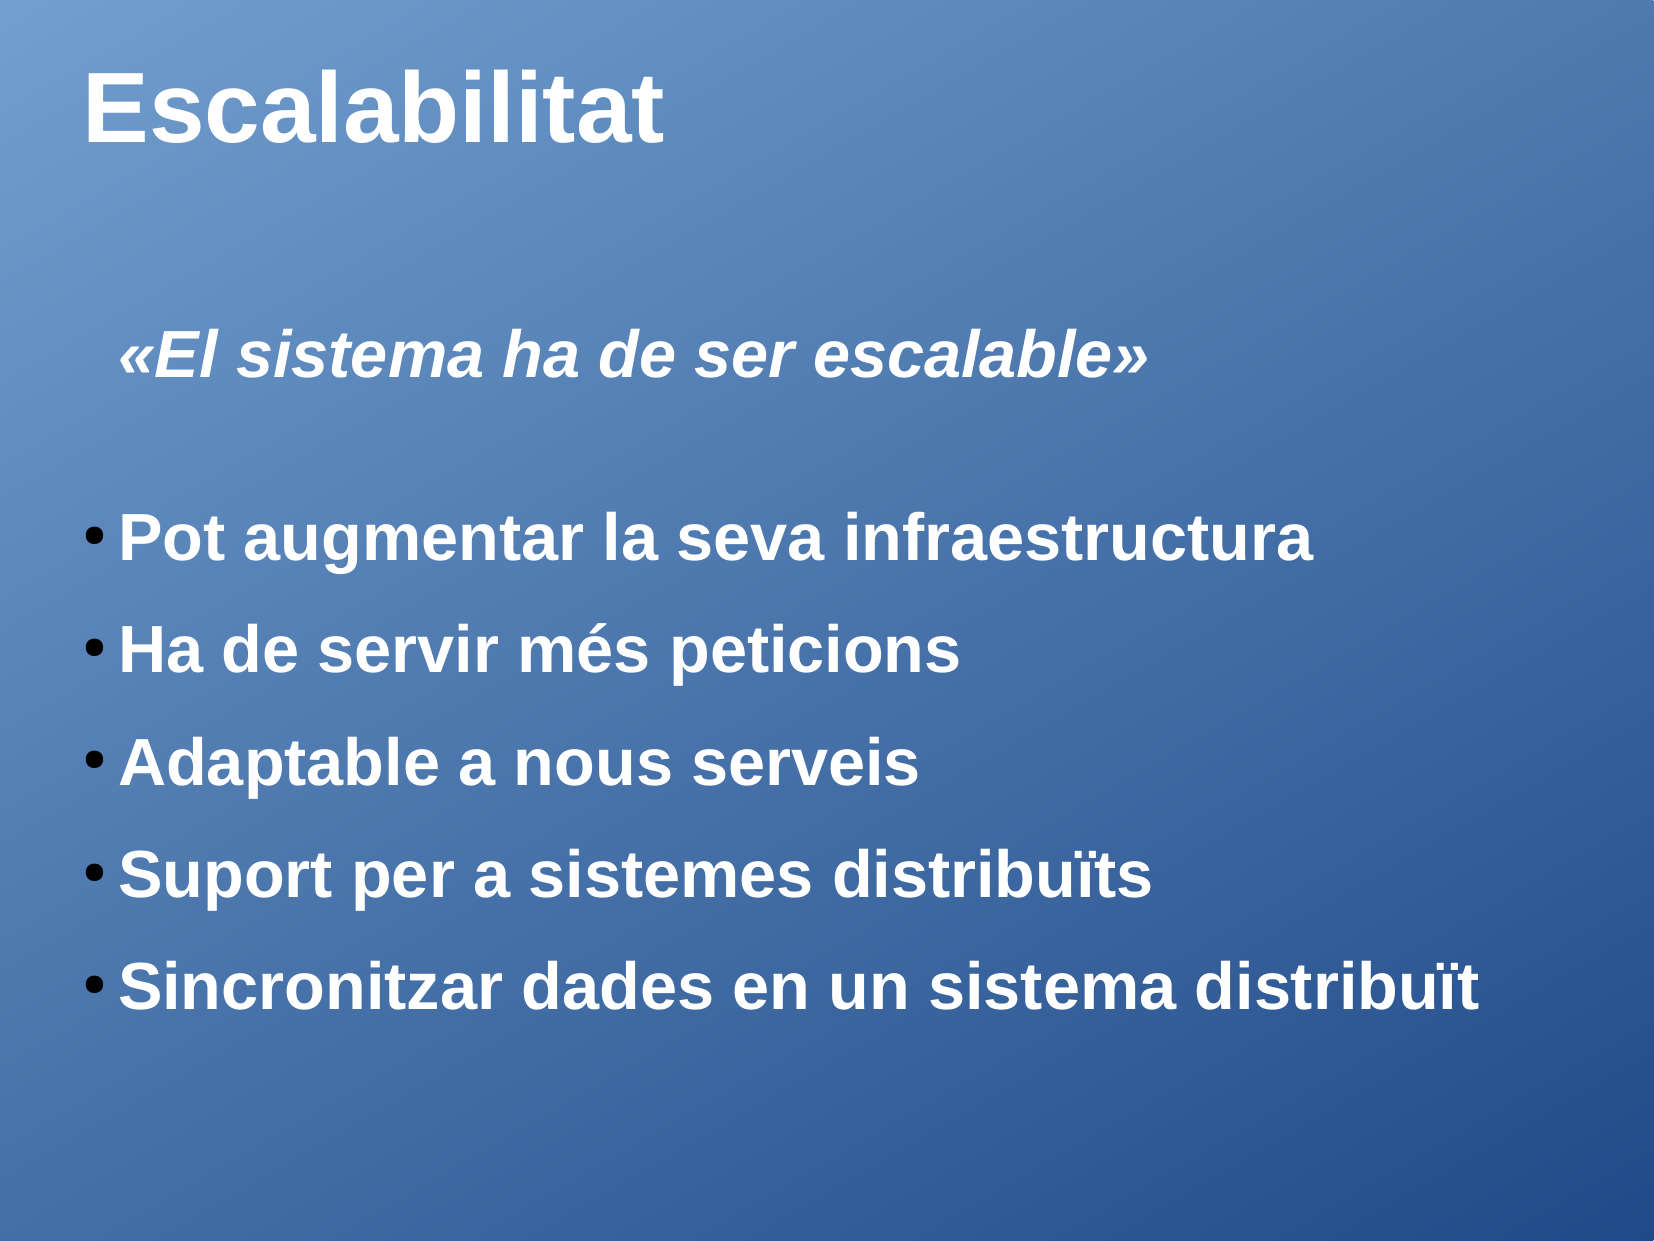

# Escalabilitat
«El sistema ha de ser escalable»
Pot augmentar la seva infraestructura
Ha de servir més peticions
Adaptable a nous serveis
Suport per a sistemes distribuïts
Sincronitzar dades en un sistema distribuït